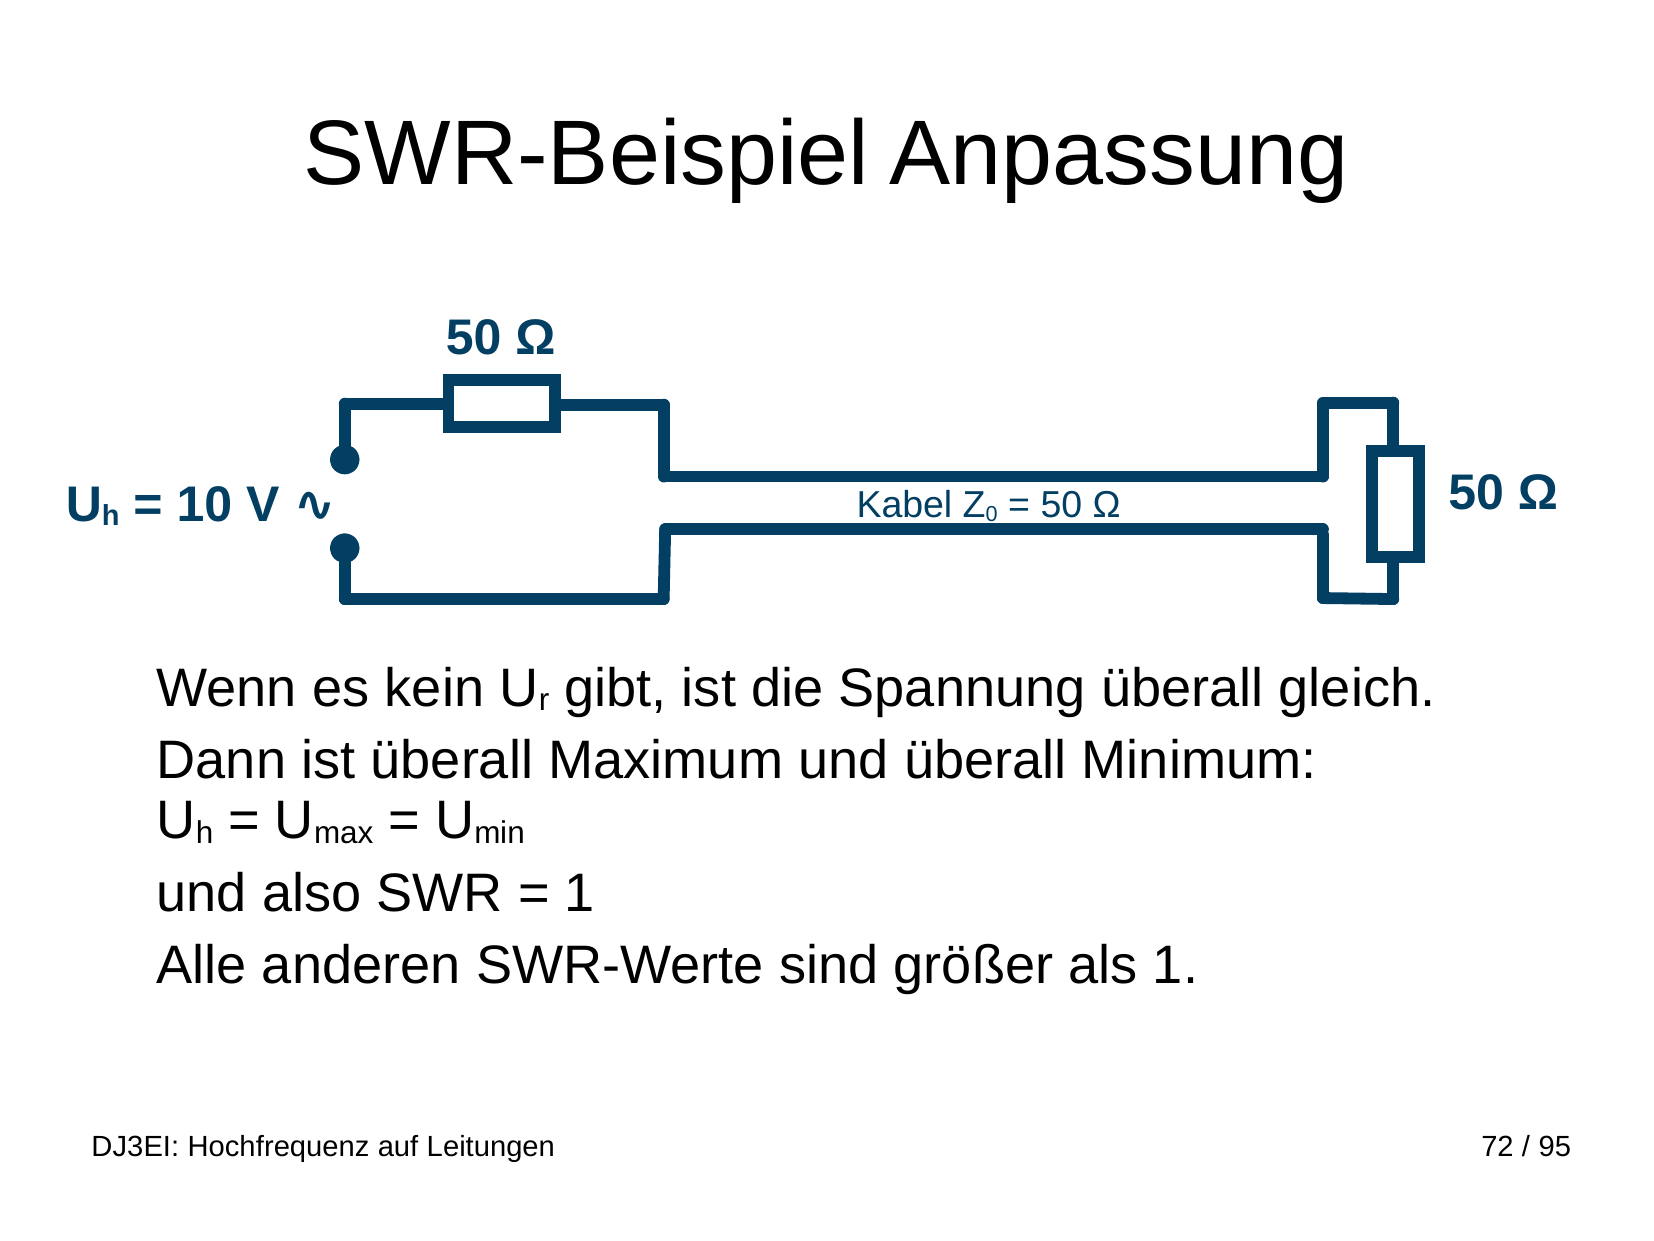

# SWR-Beispiel Anpassung
50 Ω
 50 Ω
Uh = 10 V ∿
Kabel Z0 = 50 Ω
Wenn es kein Ur gibt, ist die Spannung überall gleich.
Dann ist überall Maximum und überall Minimum:
Uh = Umax = Umin
und also SWR = 1
Alle anderen SWR-Werte sind größer als 1.